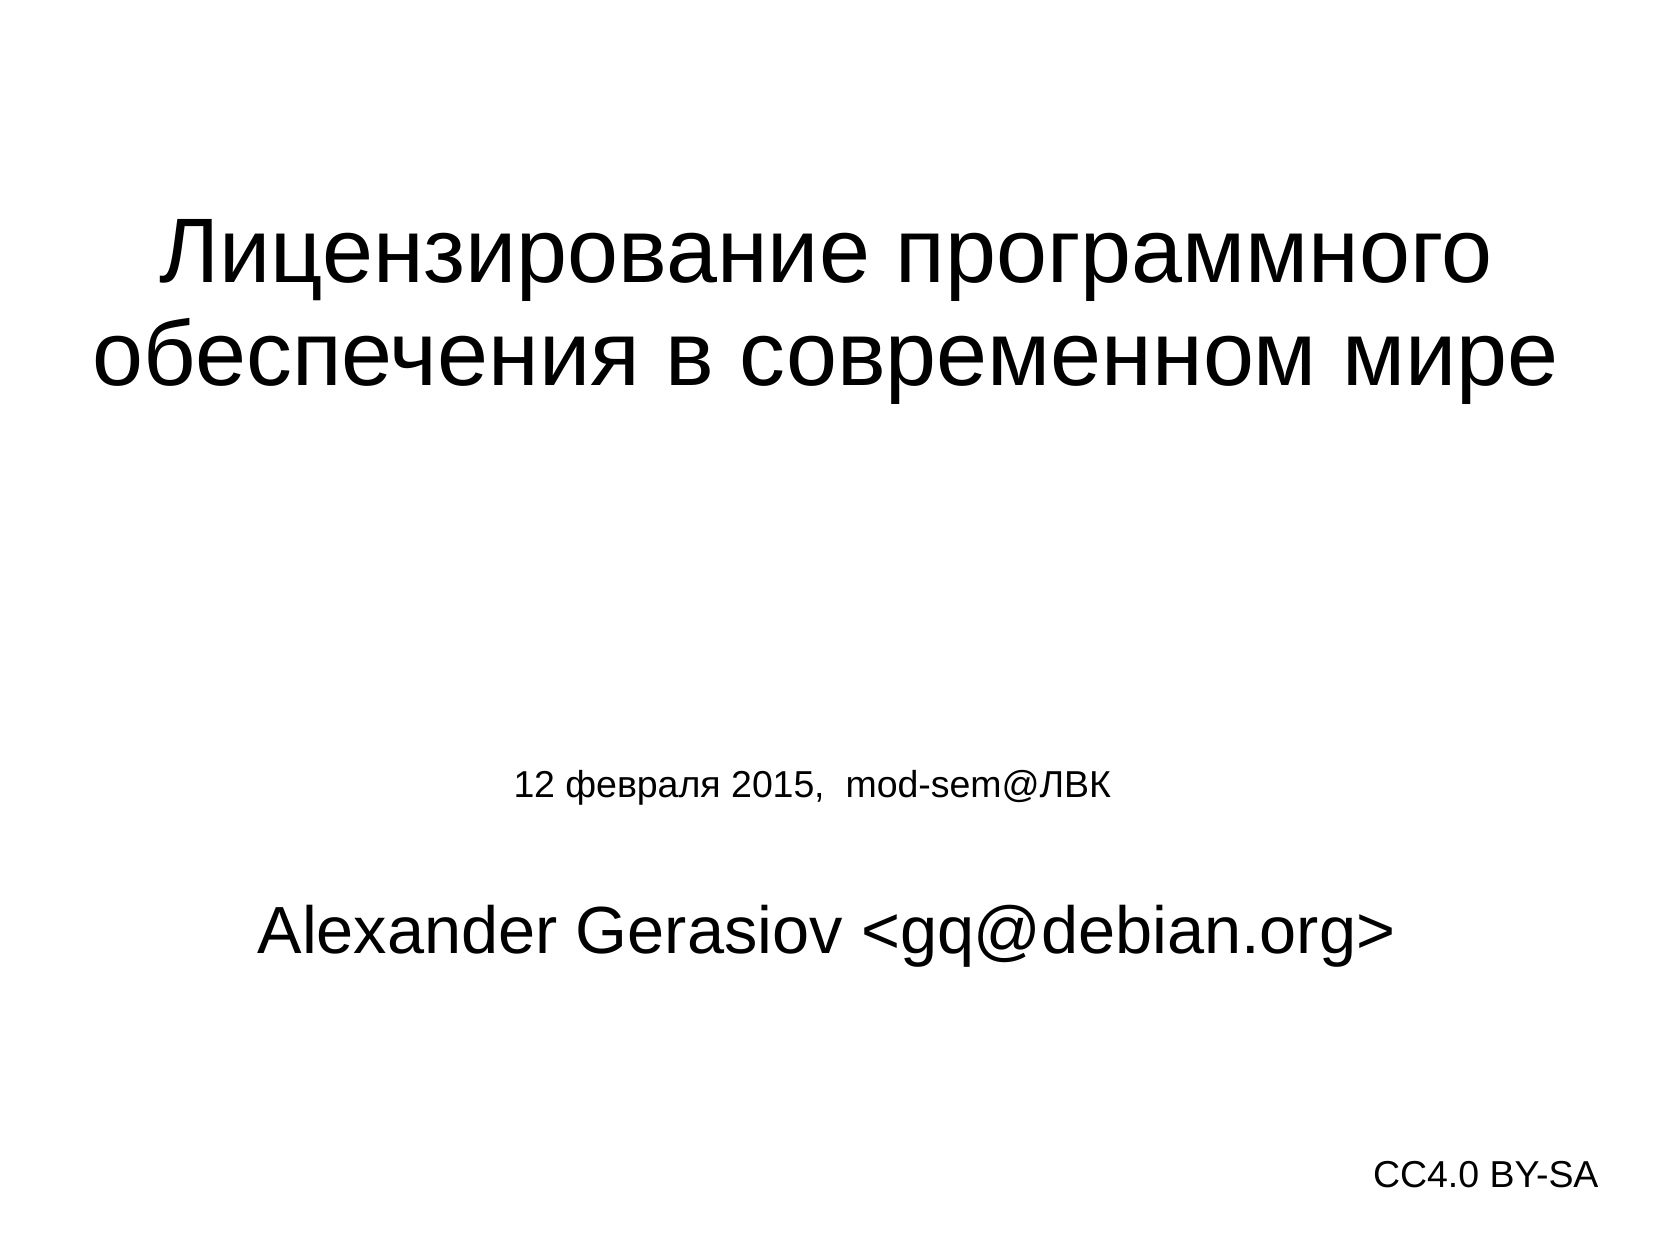

# Лицензирование программного обеспечения в современном мире
12 февраля 2015, mod-sem@ЛВК
Alexander Gerasiov <gq@debian.org>
СС4.0 BY-SA